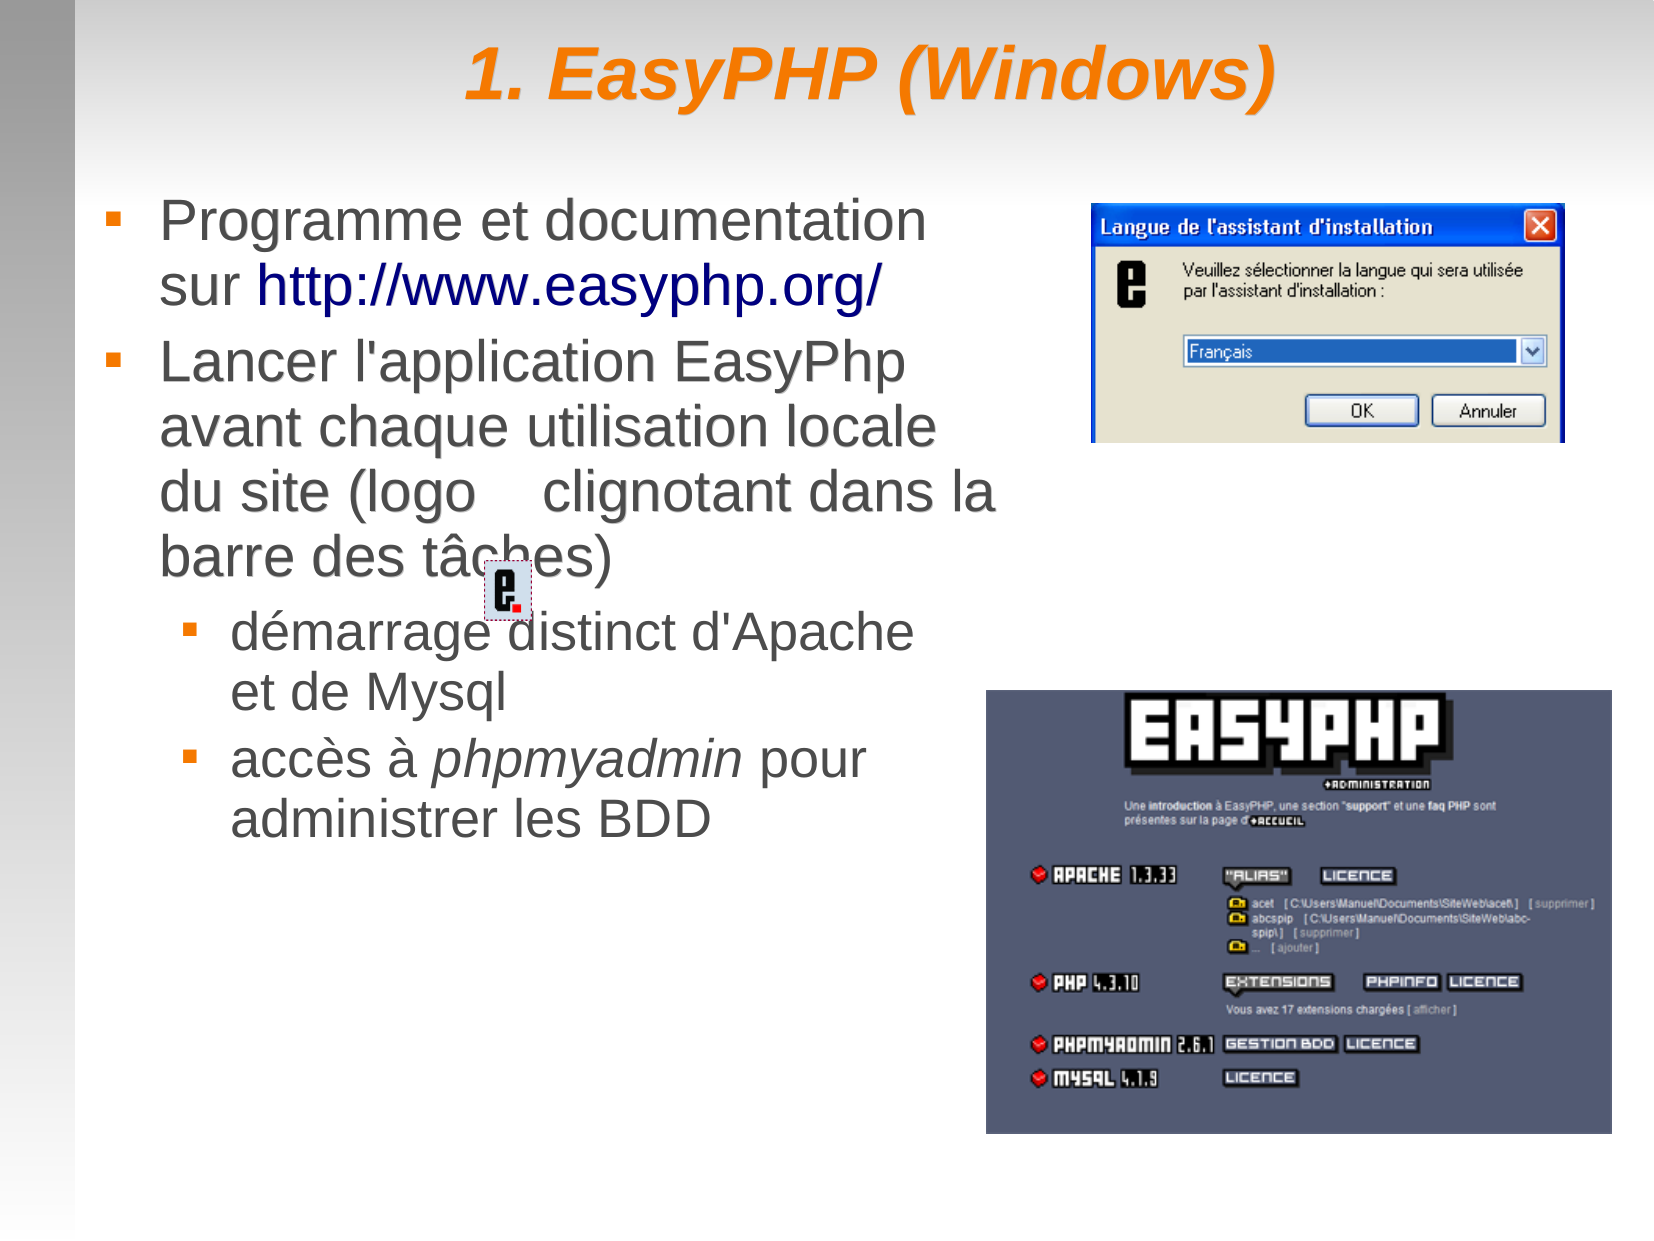

# 1. EasyPHP (Windows)
Programme et documentation sur http://www.easyphp.org/
Lancer l'application EasyPhp avant chaque utilisation locale du site (logo clignotant dans la barre des tâches)
démarrage distinct d'Apache
et de Mysql
accès à phpmyadmin pour administrer les BDD